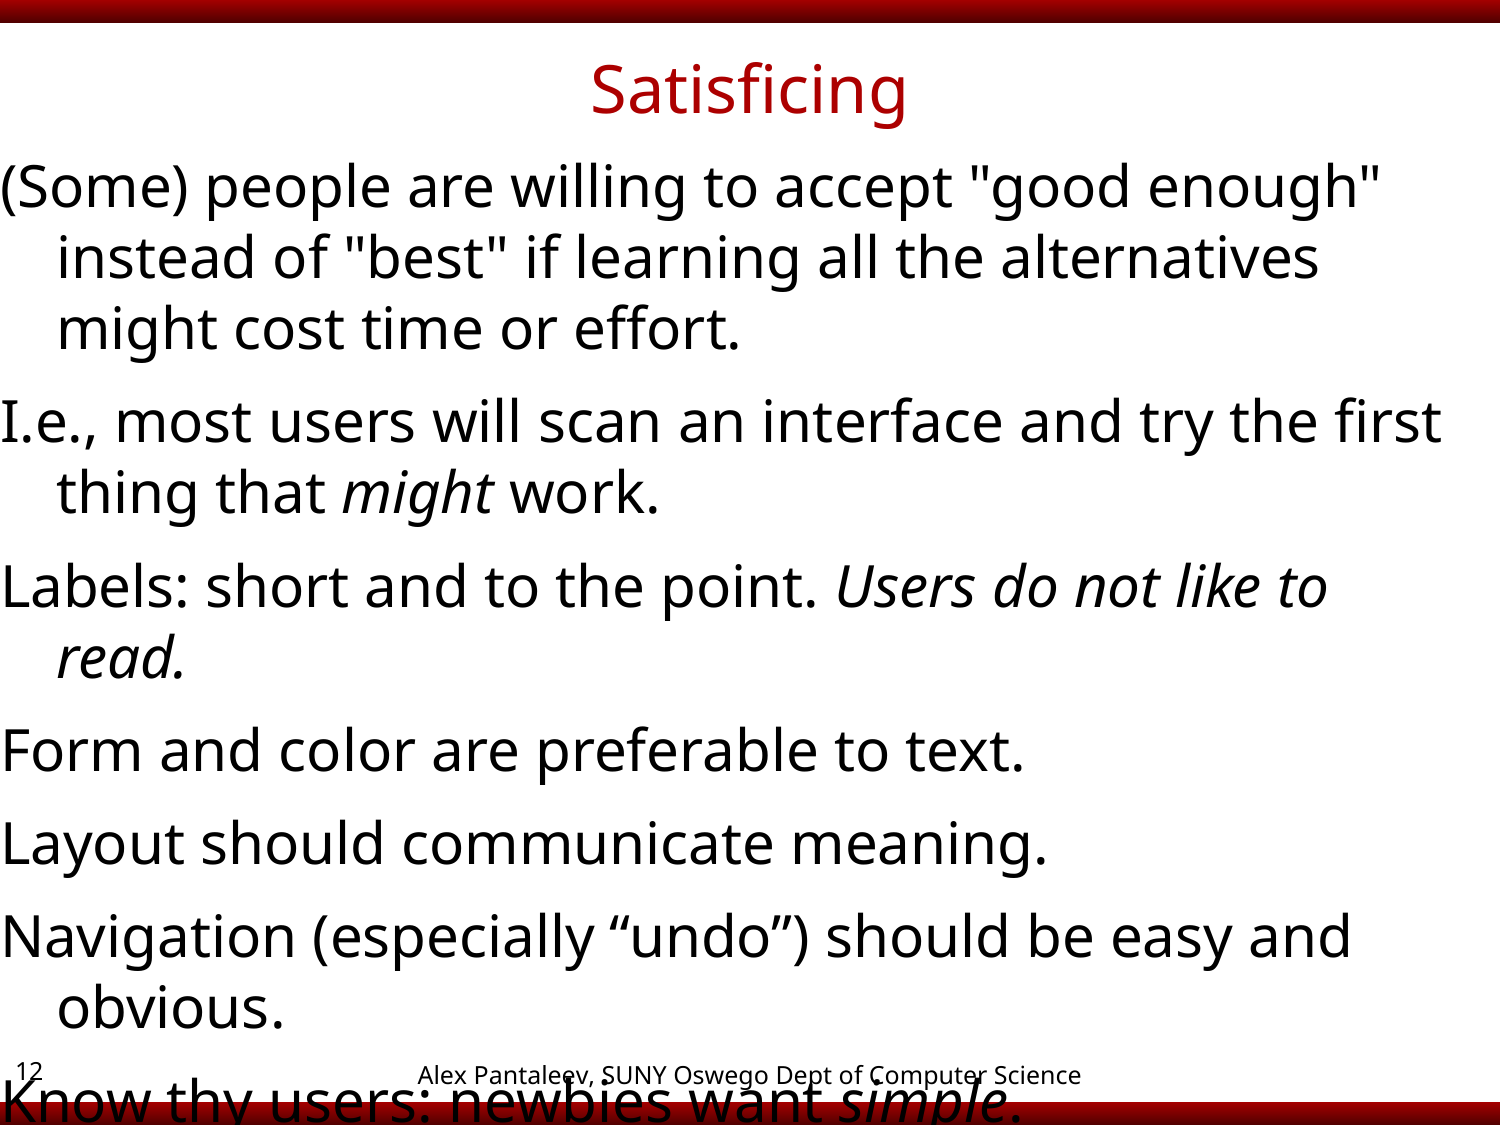

# Satisficing
(Some) people are willing to accept "good enough" instead of "best" if learning all the alternatives might cost time or effort.
I.e., most users will scan an interface and try the first thing that might work.
Labels: short and to the point. Users do not like to read.
Form and color are preferable to text.
Layout should communicate meaning.
Navigation (especially “undo”) should be easy and obvious.
Know thy users: newbies want simple.
12